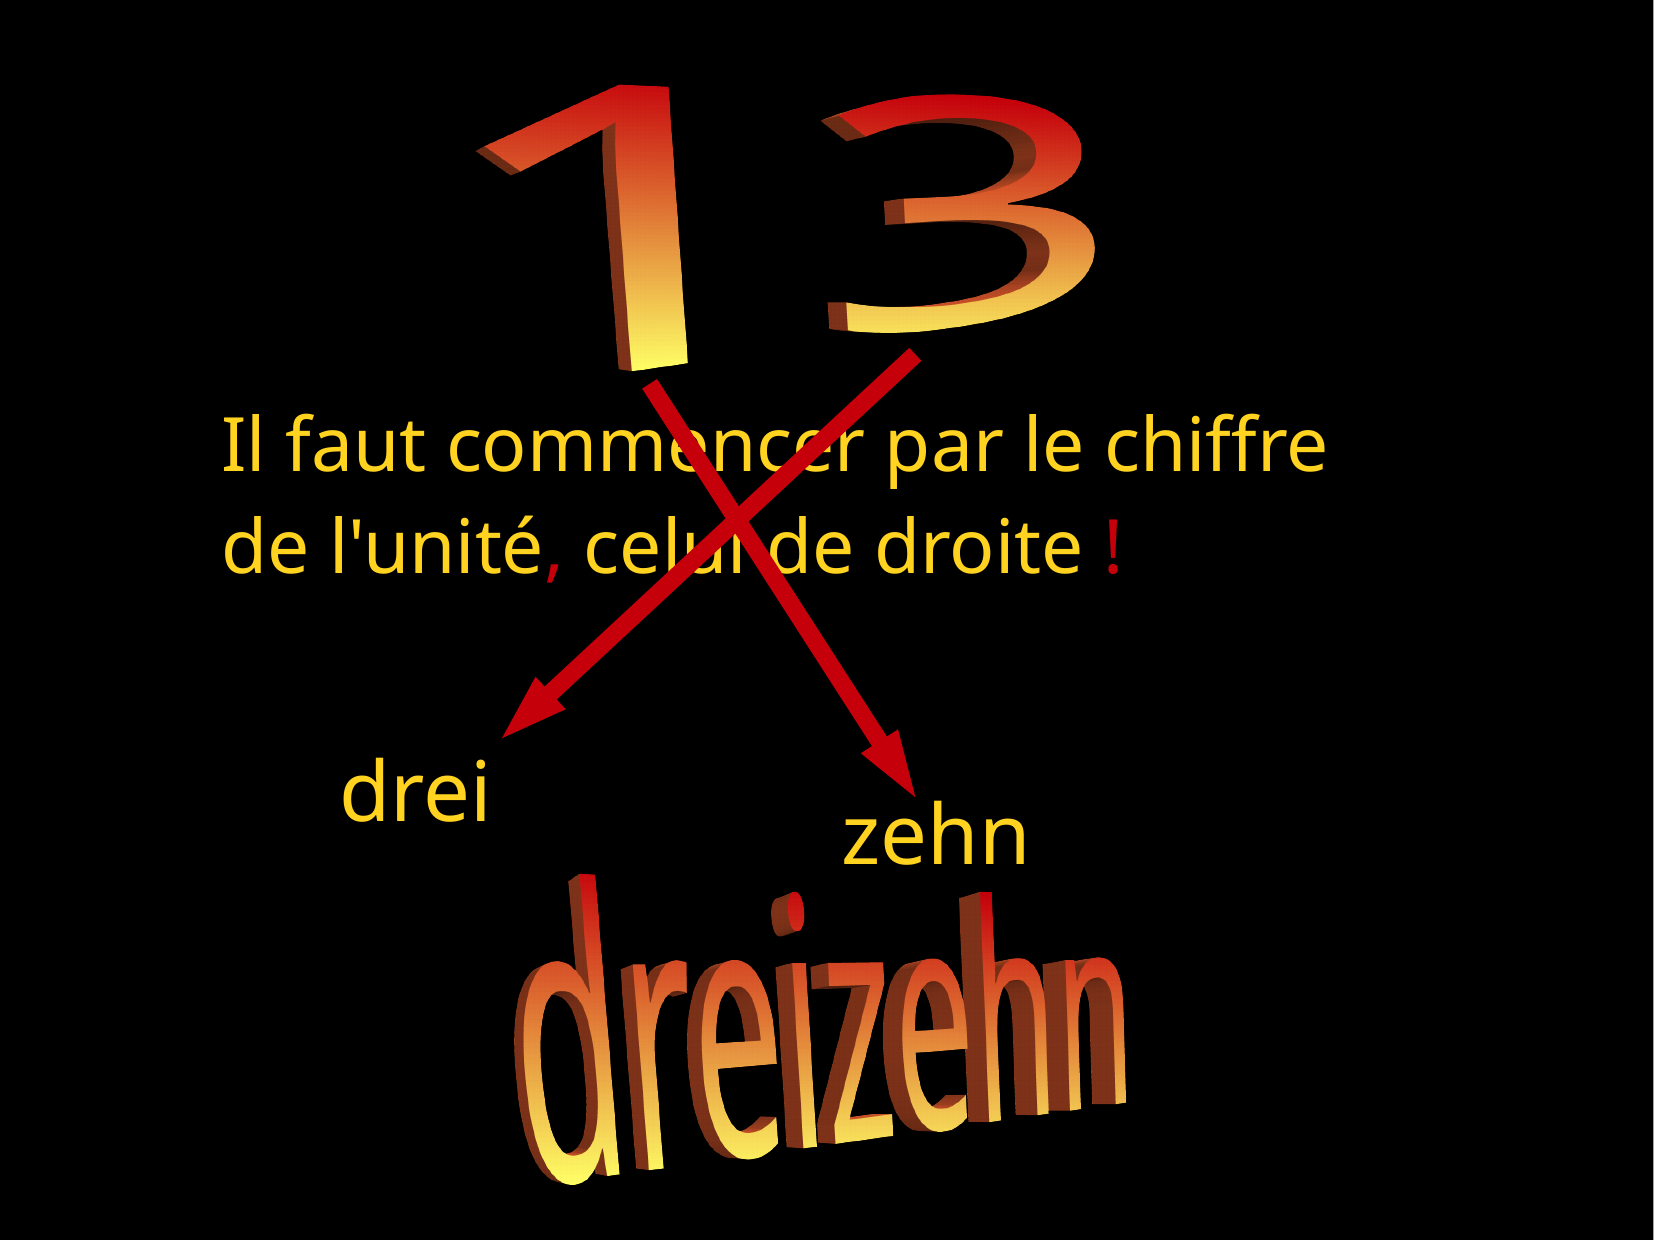

13
Il faut commencer par le chiffre de l'unité, celui de droite !
drei
zehn
dreizehn